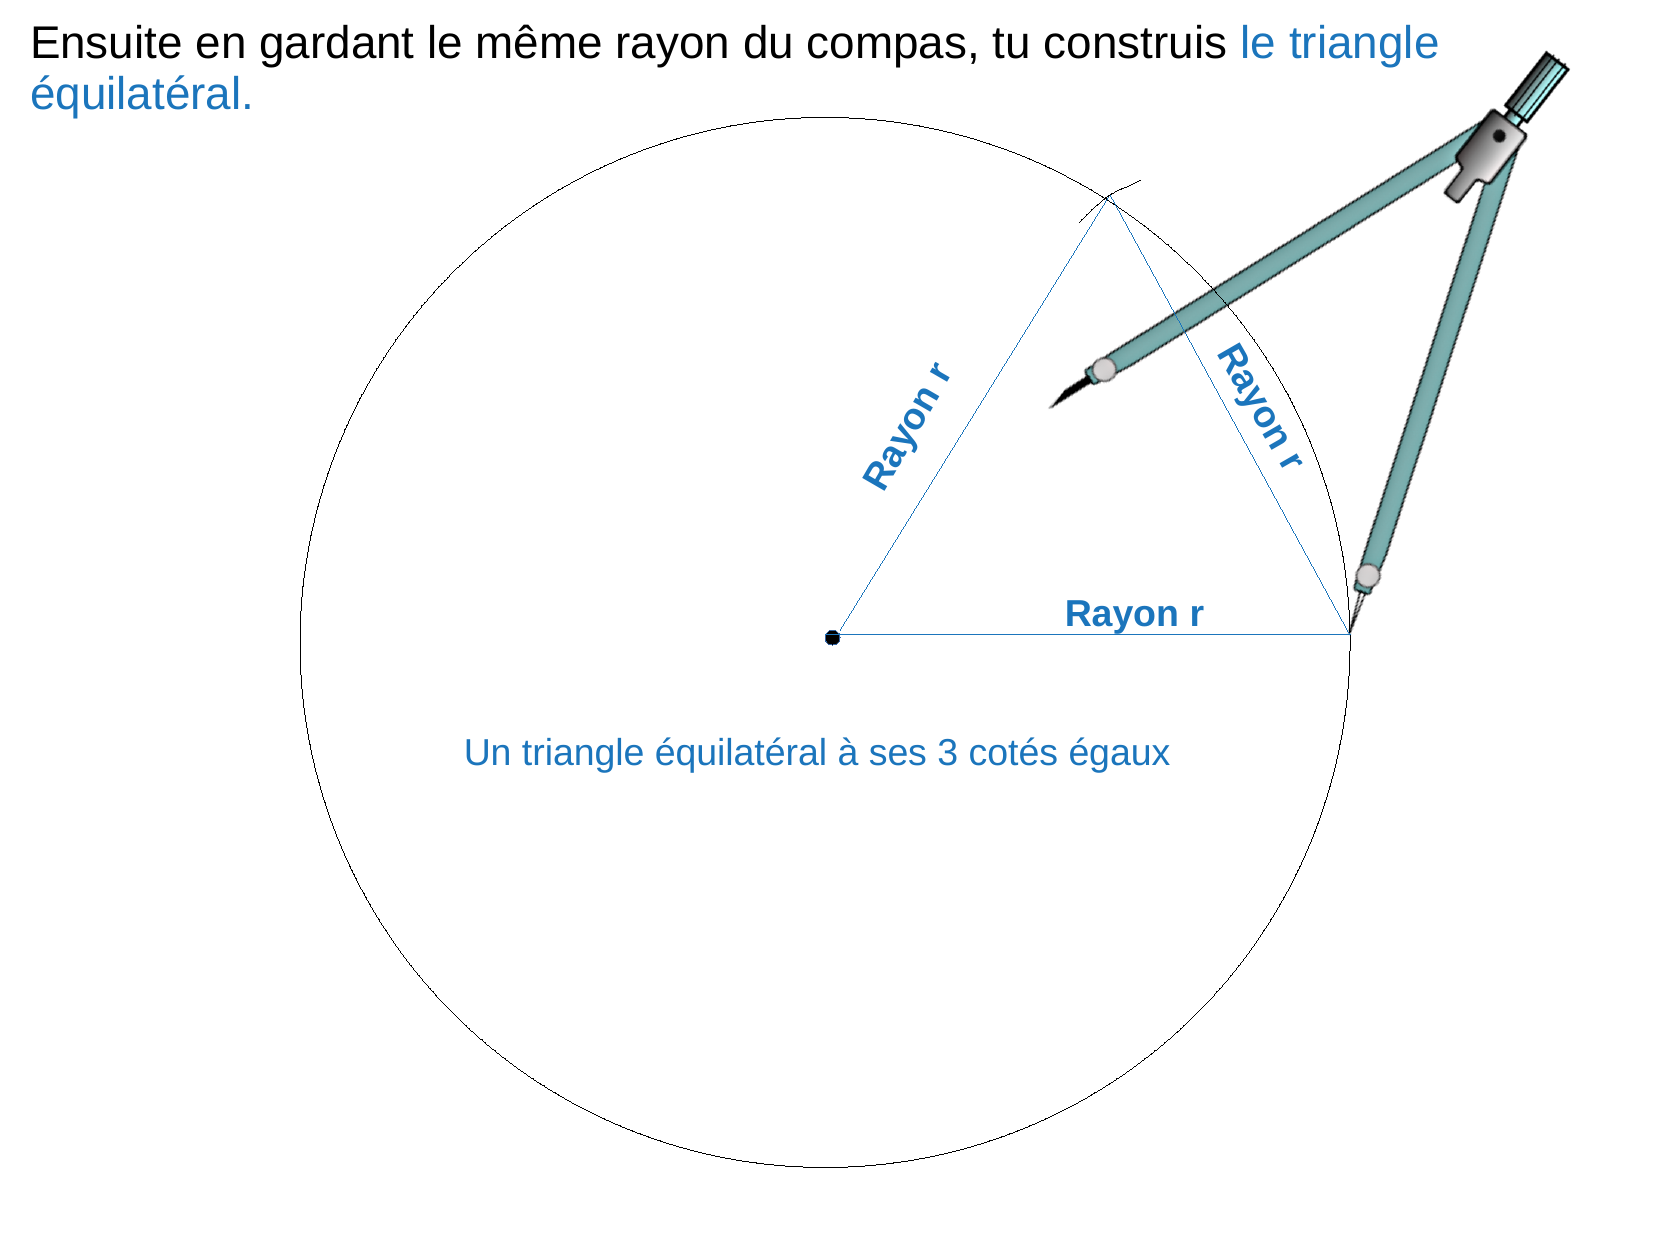

# Ensuite en gardant le même rayon du compas, tu construis le triangle équilatéral.
Rayon r
Rayon r
Rayon r
Un triangle équilatéral à ses 3 cotés égaux